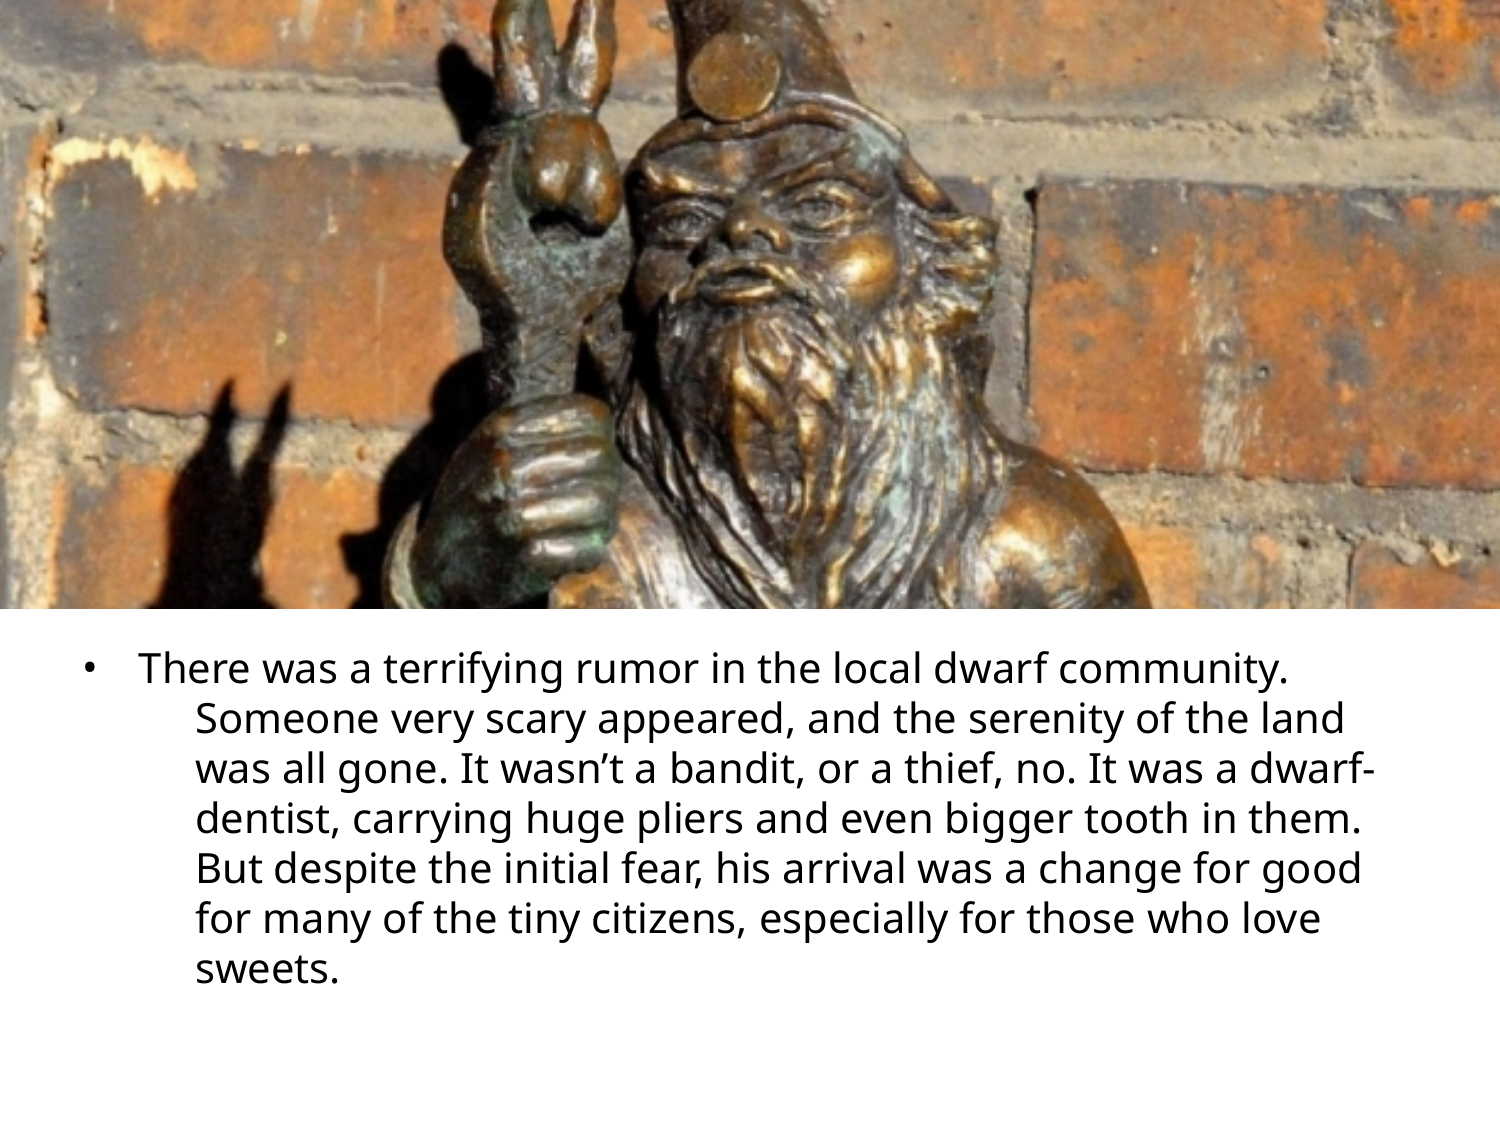

# There was a terrifying rumor in the local dwarf community. Someone very scary appeared, and the serenity of the land was all gone. It wasn’t a bandit, or a thief, no. It was a dwarf-dentist, carrying huge pliers and even bigger tooth in them. But despite the initial fear, his arrival was a change for good for many of the tiny citizens, especially for those who love sweets.